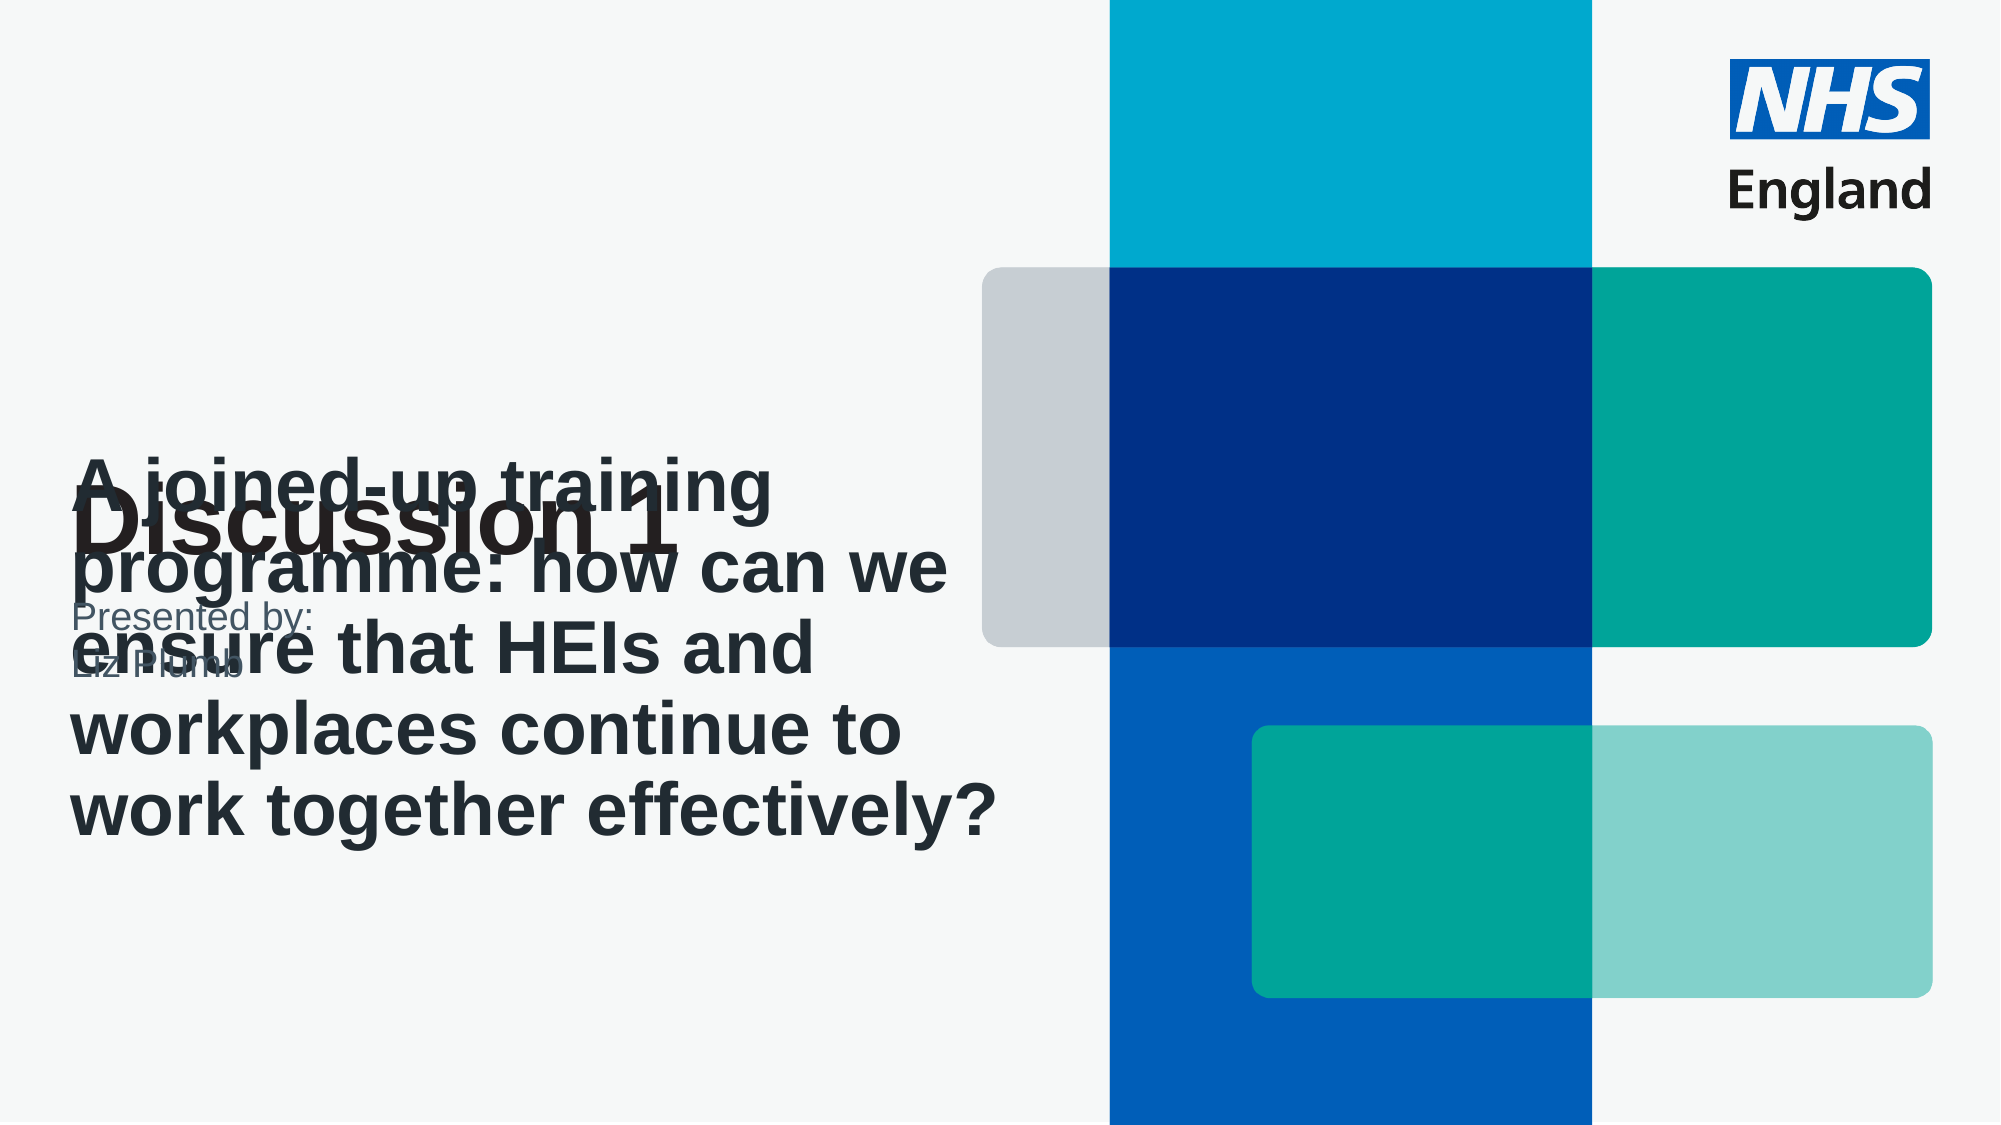

# Discussion 1
A joined-up training programme: how can we ensure that HEIs and workplaces continue to work together effectively?
Presented by:
Liz Plumb